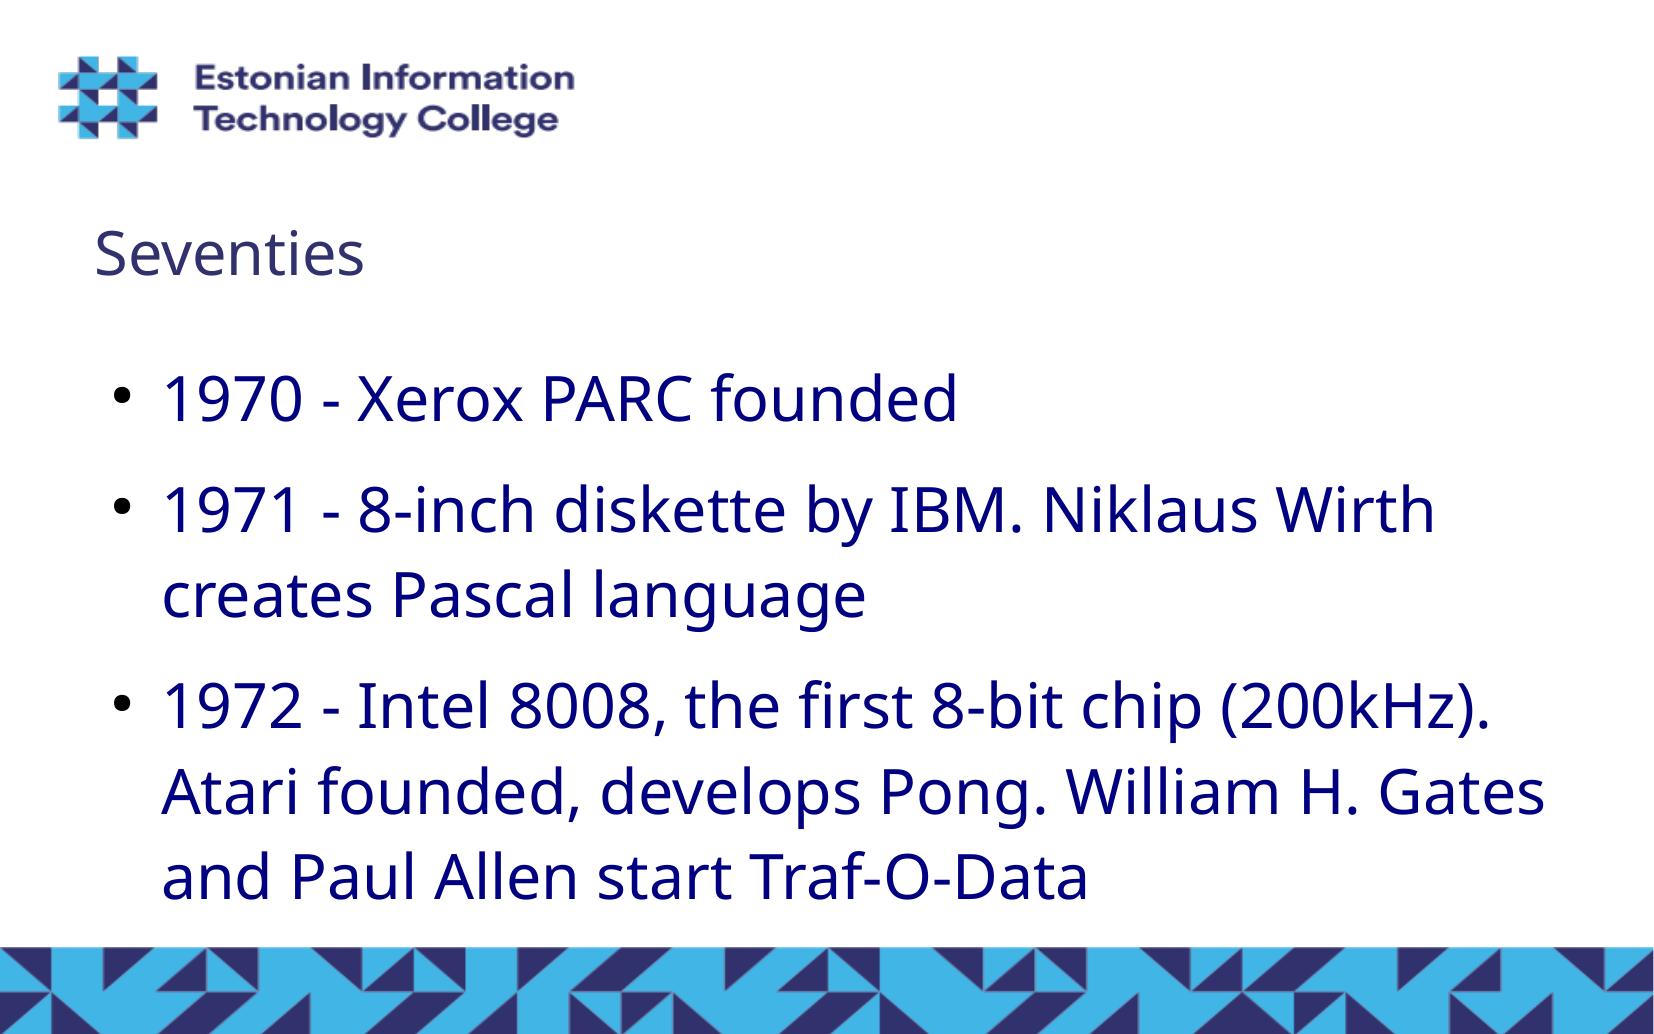

# Seventies
1970 - Xerox PARC founded
1971 - 8-inch diskette by IBM. Niklaus Wirth creates Pascal language
1972 - Intel 8008, the first 8-bit chip (200kHz). Atari founded, develops Pong. William H. Gates and Paul Allen start Traf-O-Data